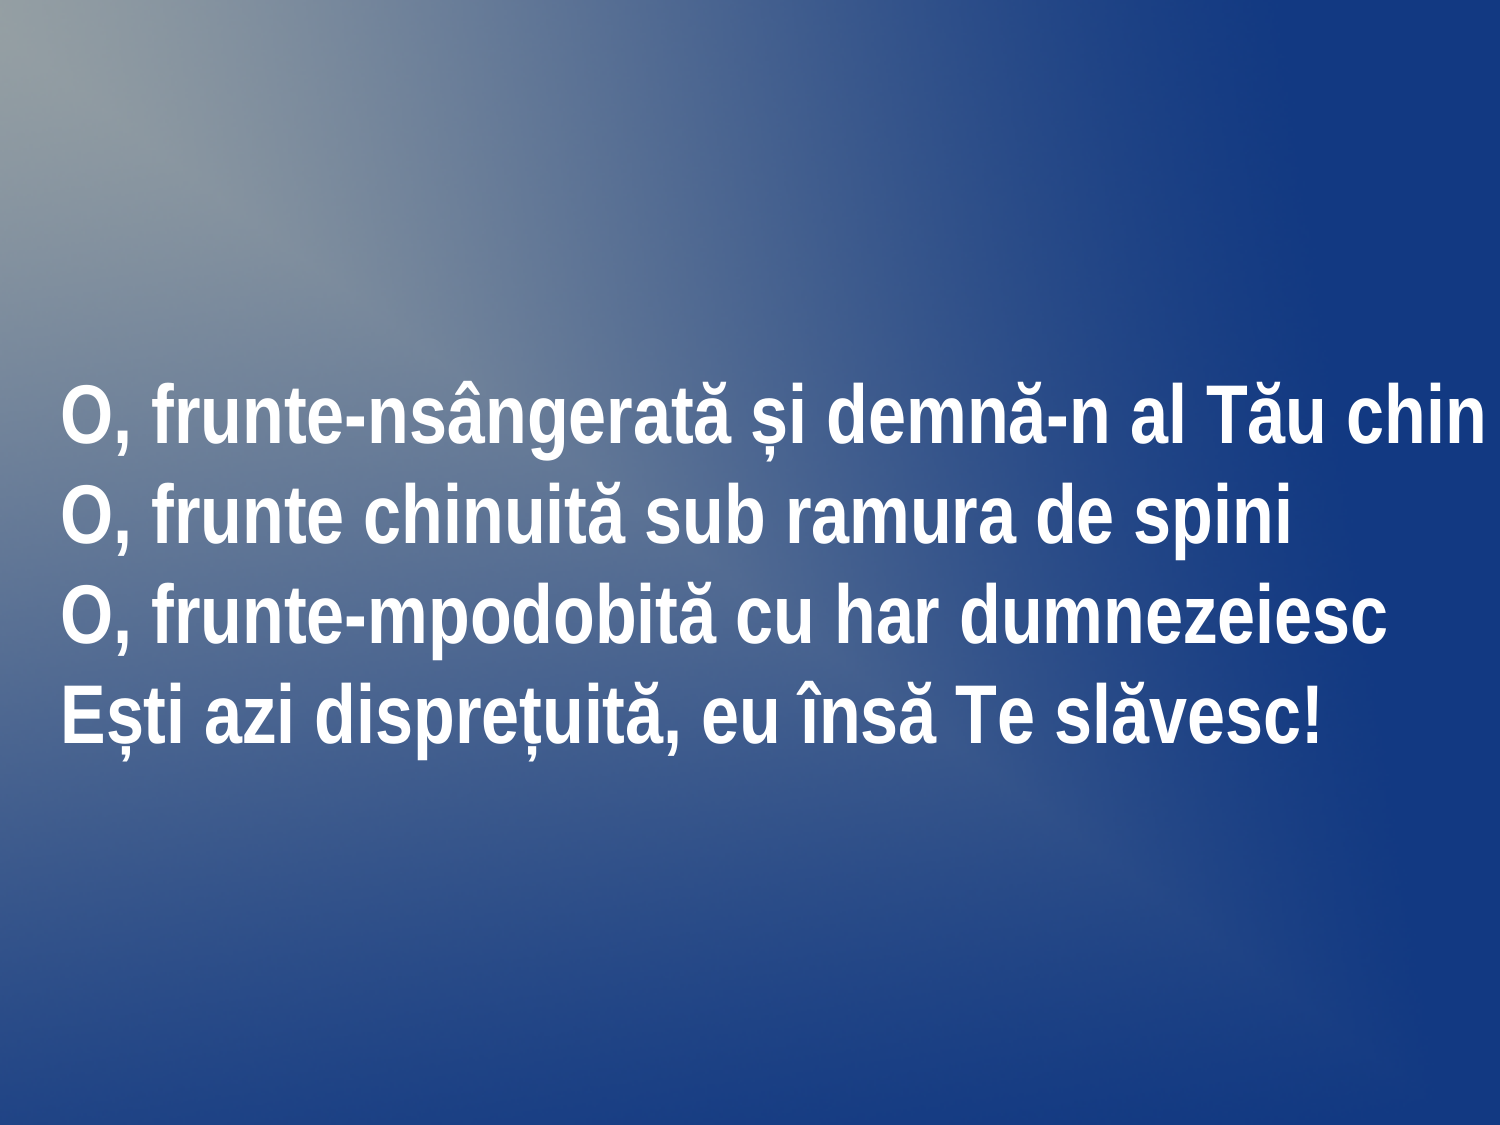

O, frunte-nsângerată și demnă-n al Tău chin
O, frunte chinuită sub ramura de spini
O, frunte-mpodobită cu har dumnezeiesc
Ești azi disprețuită, eu însă Te slăvesc!